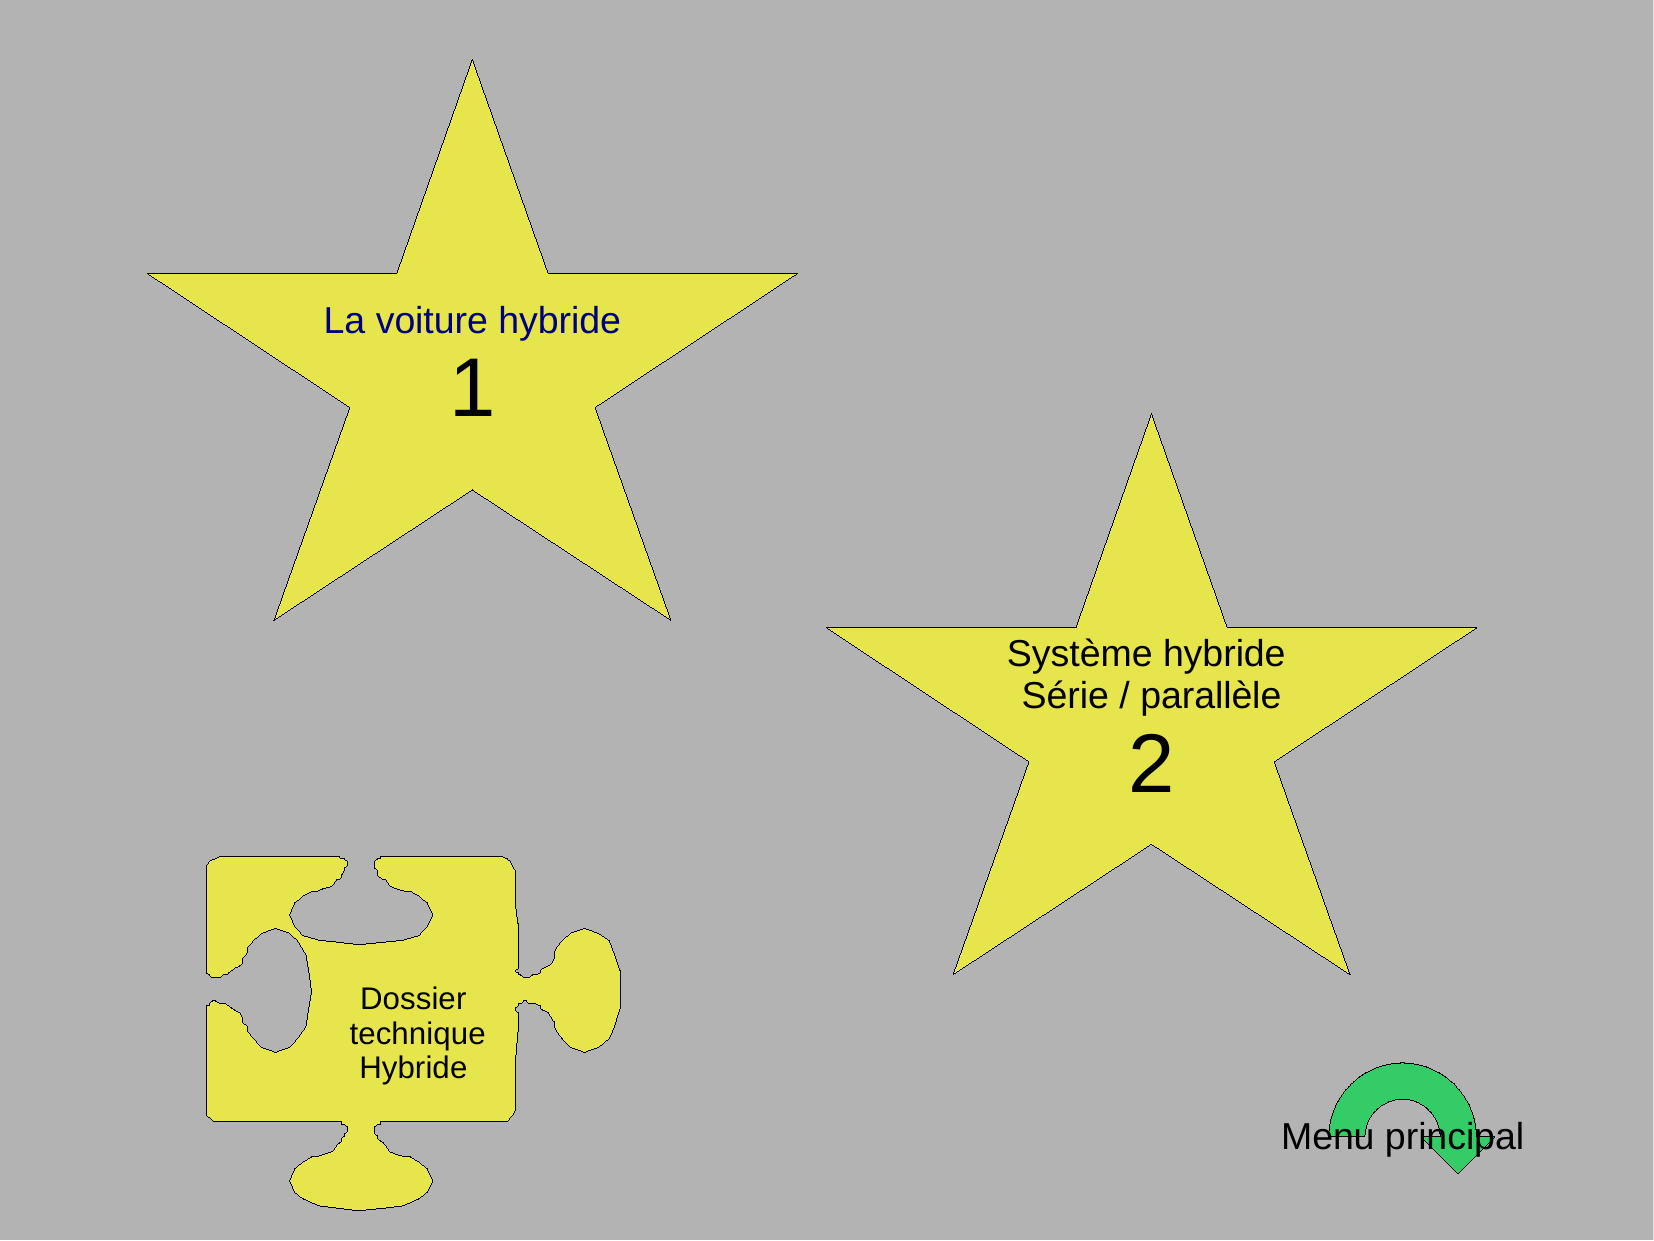

La voiture hybride
1
Système hybride
Série / parallèle
2
Dossier
 technique
Hybride
Menu principal